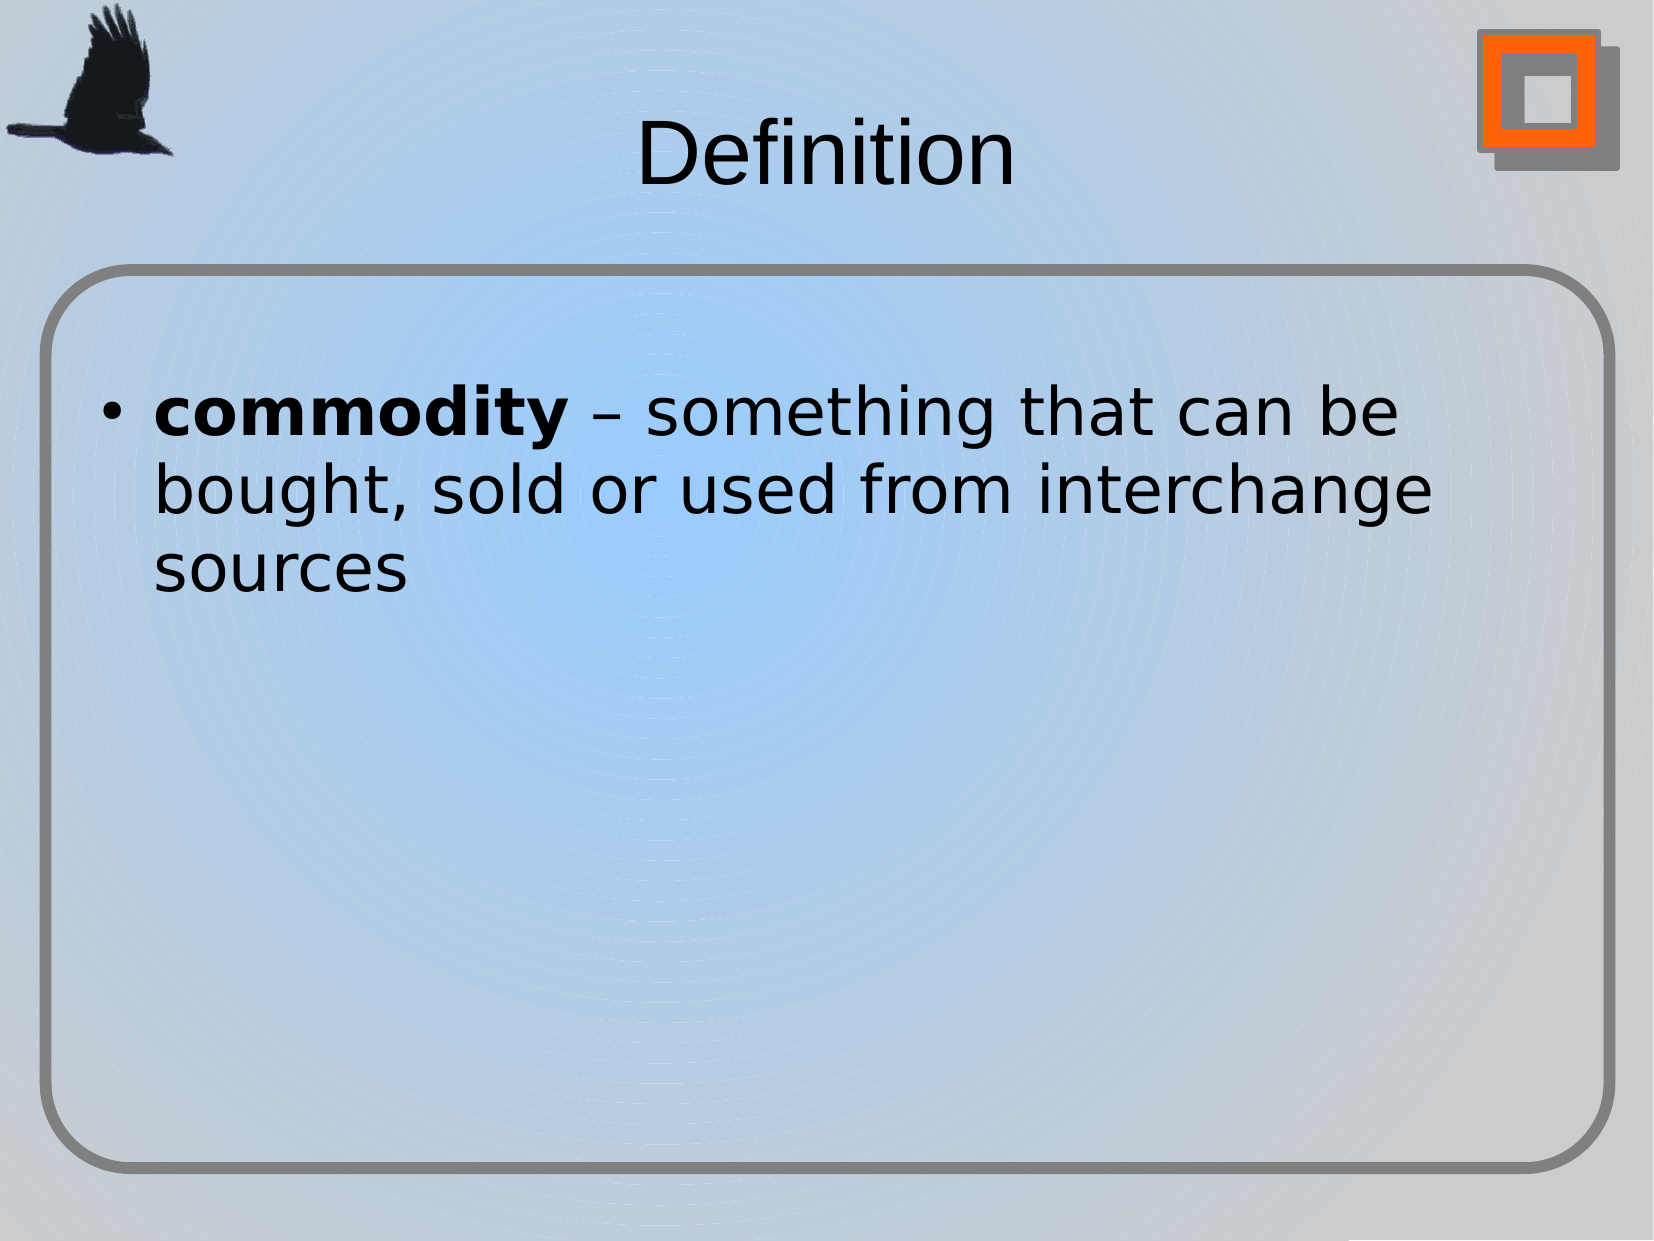

# Definition
commodity – something that can be bought, sold or used from interchange sources